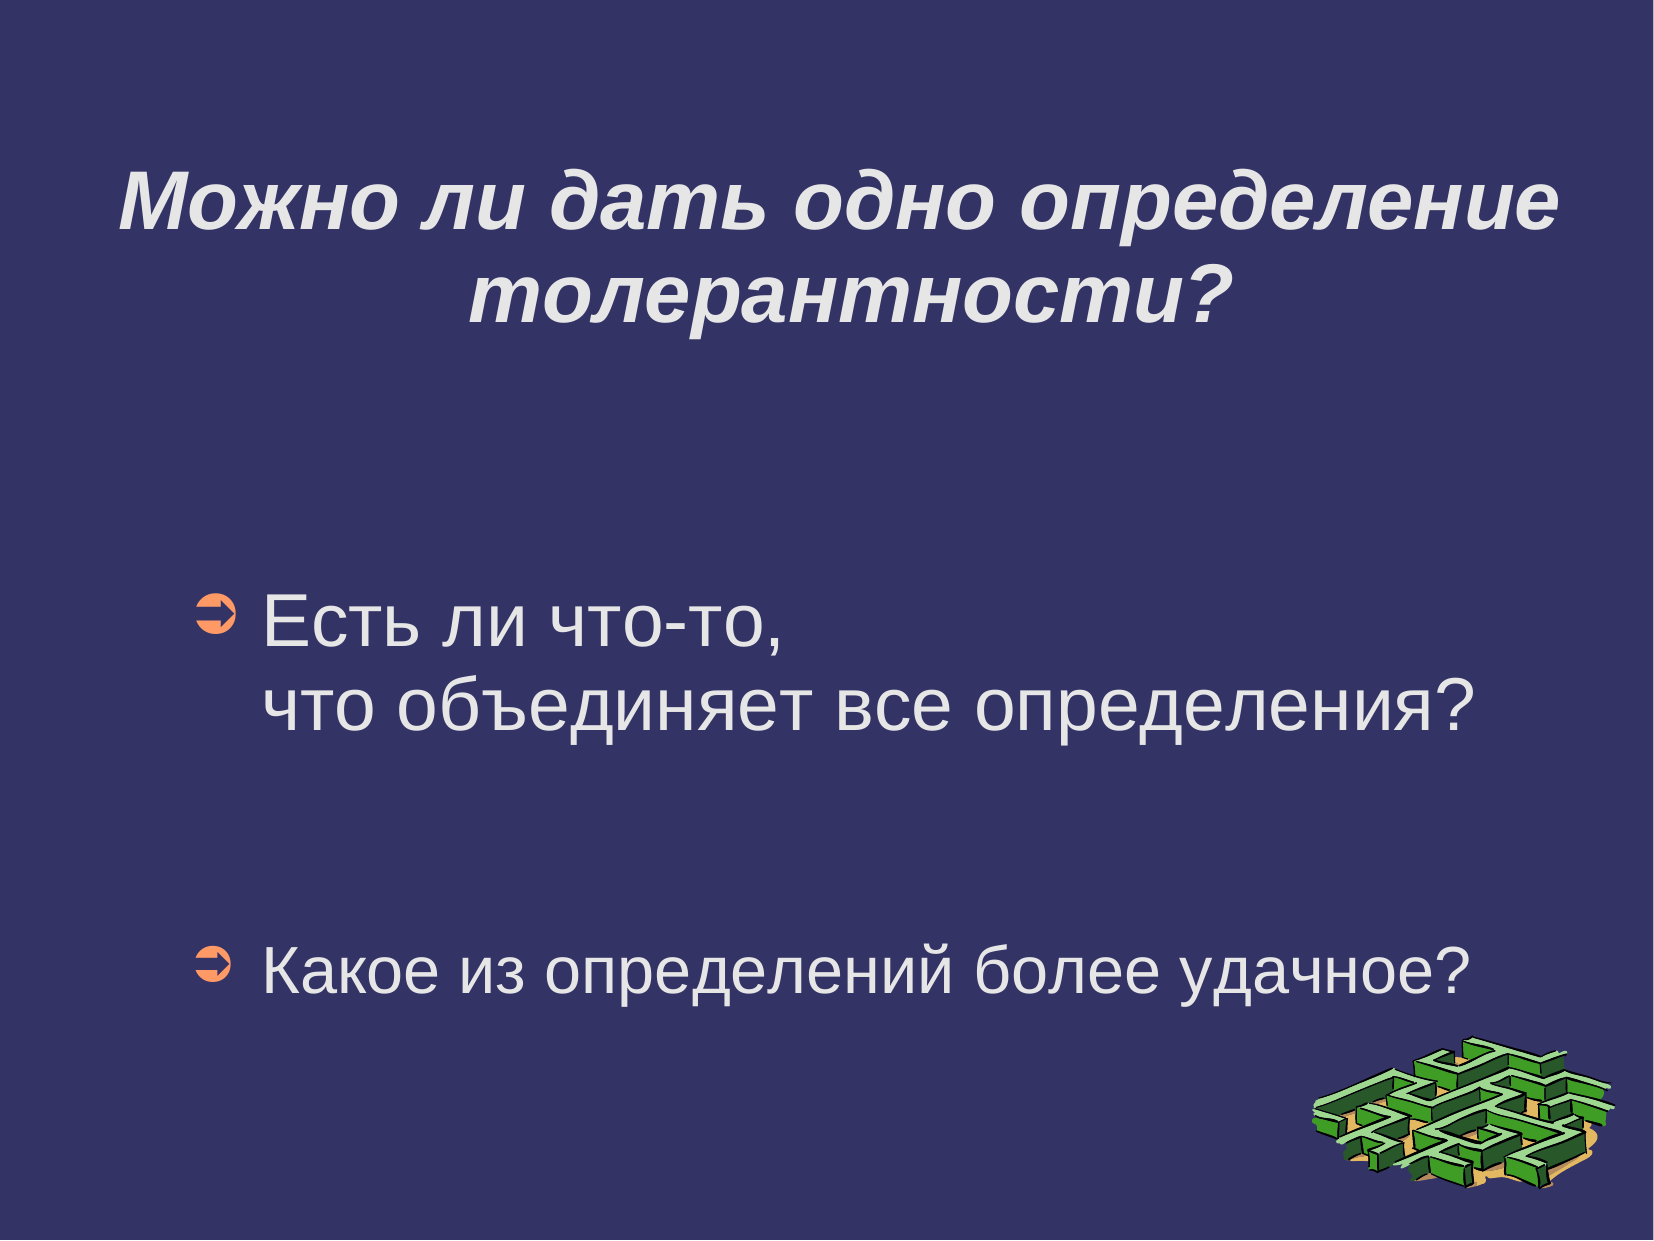

# Можно ли дать одно определение толерантности?
Есть ли что-то, что объединяет все определения?
Какое из определений более удачное?